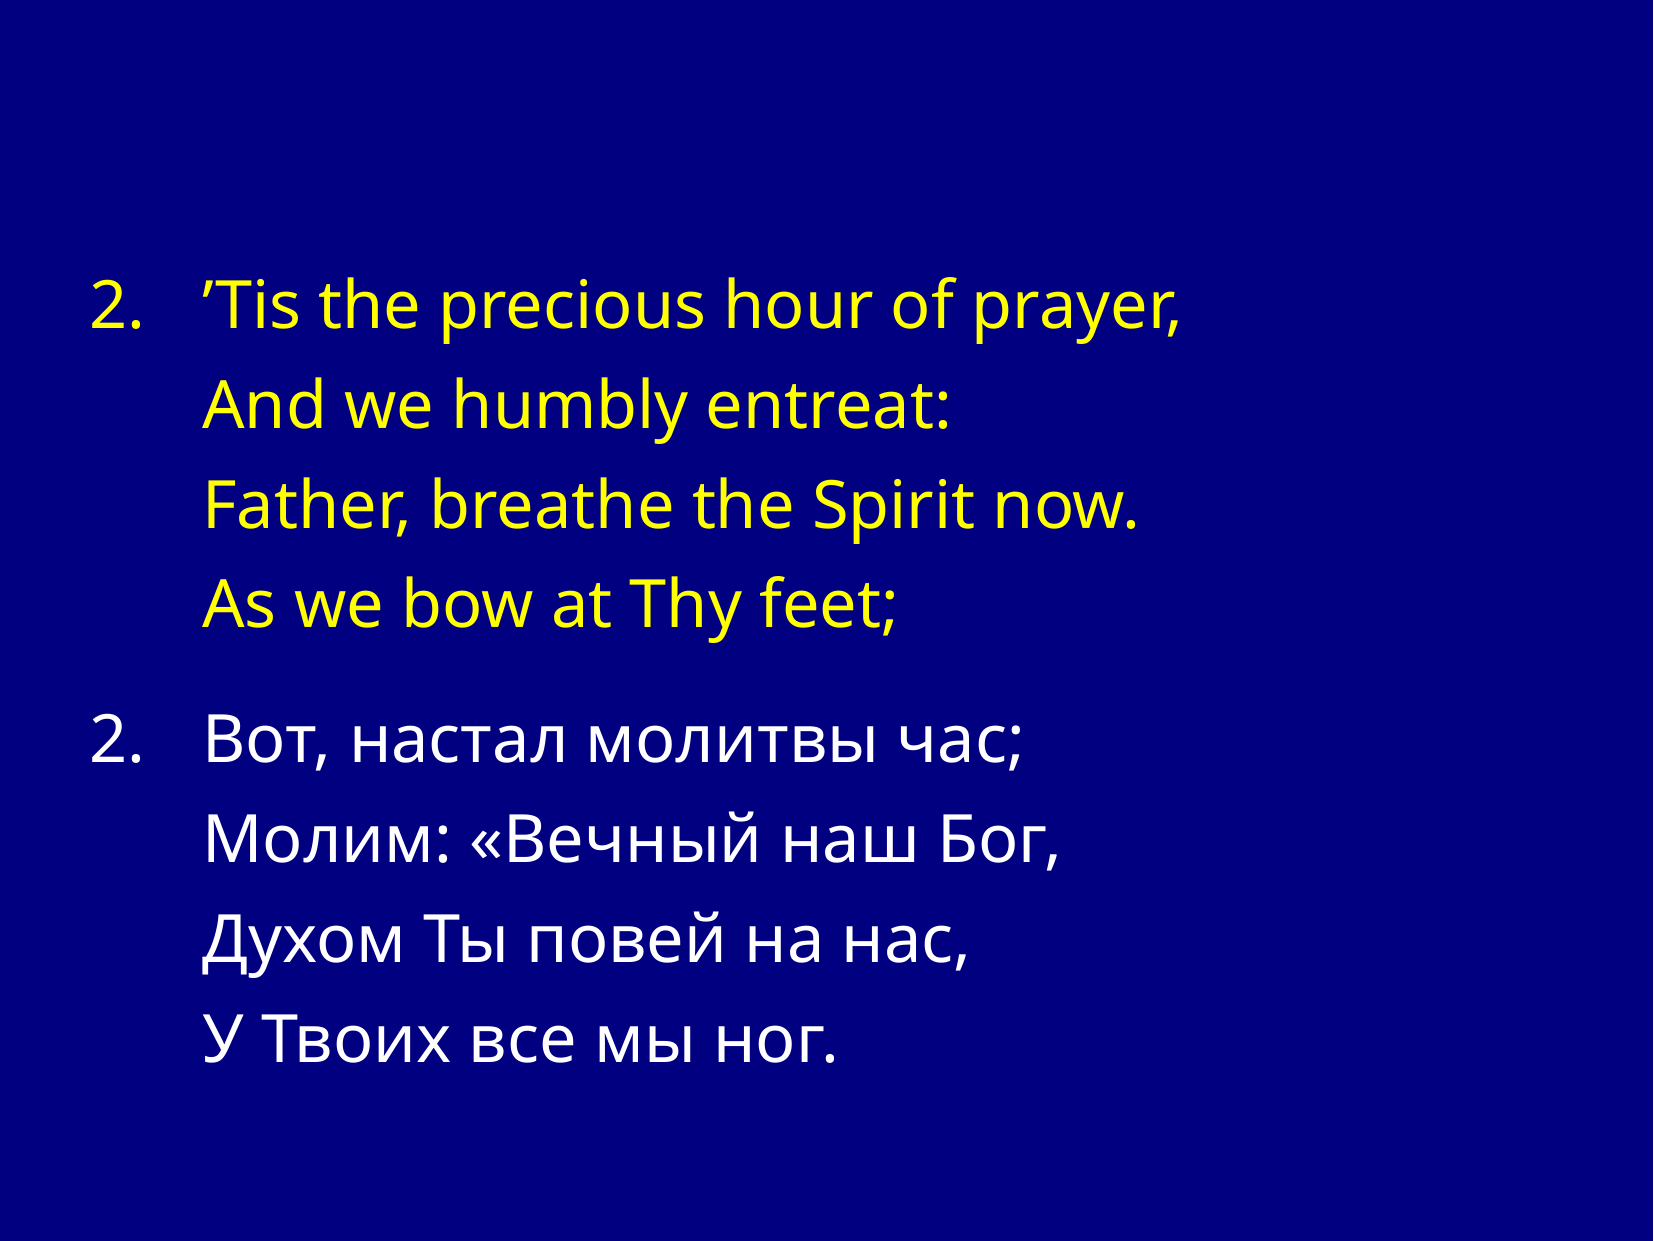

2.	’Tis the precious hour of prayer,
	And we humbly entreat:
	Father, breathe the Spirit now.
	As we bow at Thy feet;
2.	Вот, настал молитвы час;
	Молим: «Вечный наш Бог,
	Духом Ты повей на нас,
	У Твоих все мы ног.